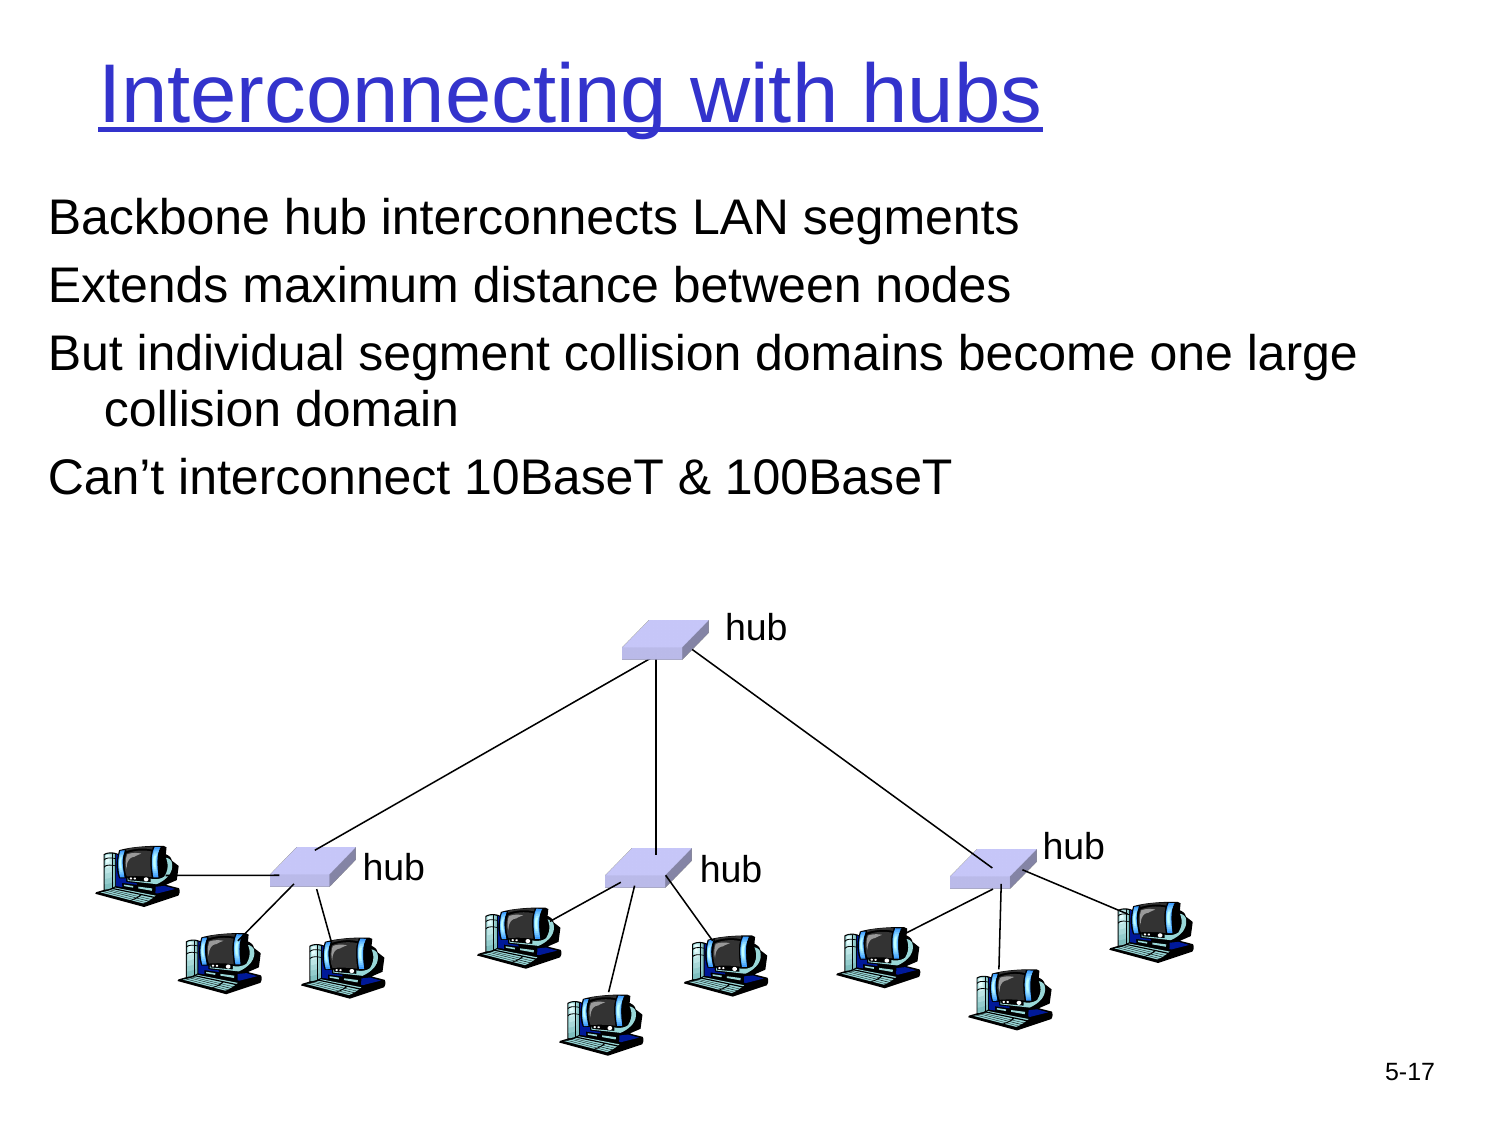

# Interconnecting with hubs
Backbone hub interconnects LAN segments
Extends maximum distance between nodes
But individual segment collision domains become one large collision domain
Can’t interconnect 10BaseT & 100BaseT
hub
hub
hub
hub
17